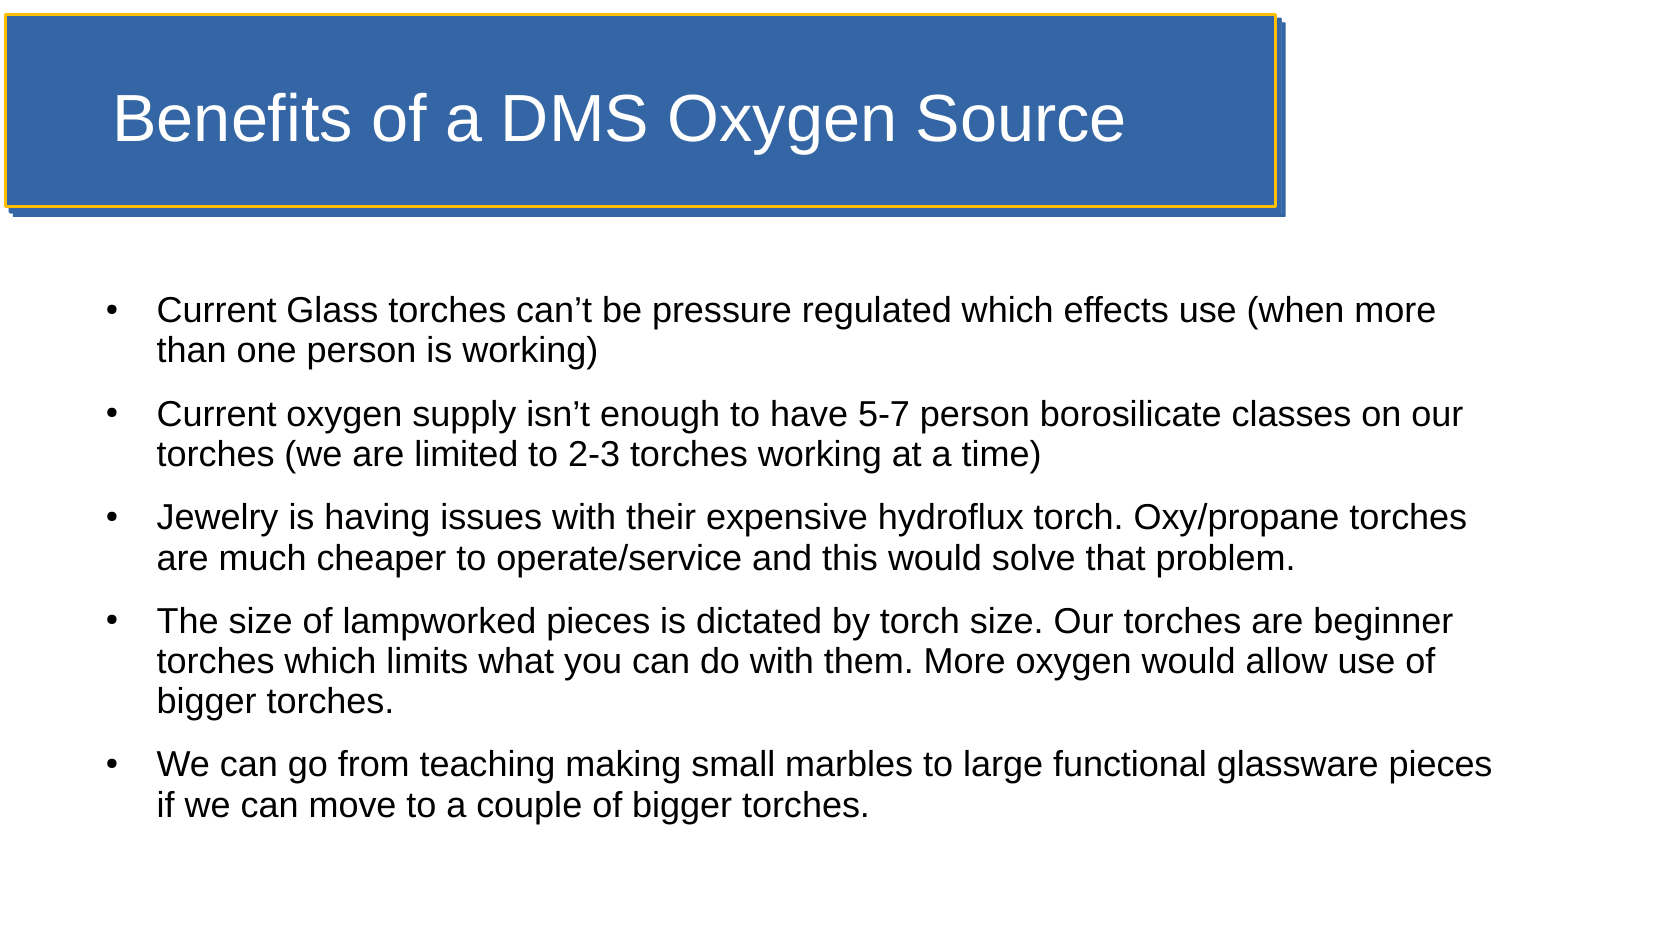

# Benefits of a DMS Oxygen Source
Current Glass torches can’t be pressure regulated which effects use (when more than one person is working)
Current oxygen supply isn’t enough to have 5-7 person borosilicate classes on our torches (we are limited to 2-3 torches working at a time)
Jewelry is having issues with their expensive hydroflux torch. Oxy/propane torches are much cheaper to operate/service and this would solve that problem.
The size of lampworked pieces is dictated by torch size. Our torches are beginner torches which limits what you can do with them. More oxygen would allow use of bigger torches.
We can go from teaching making small marbles to large functional glassware pieces if we can move to a couple of bigger torches.